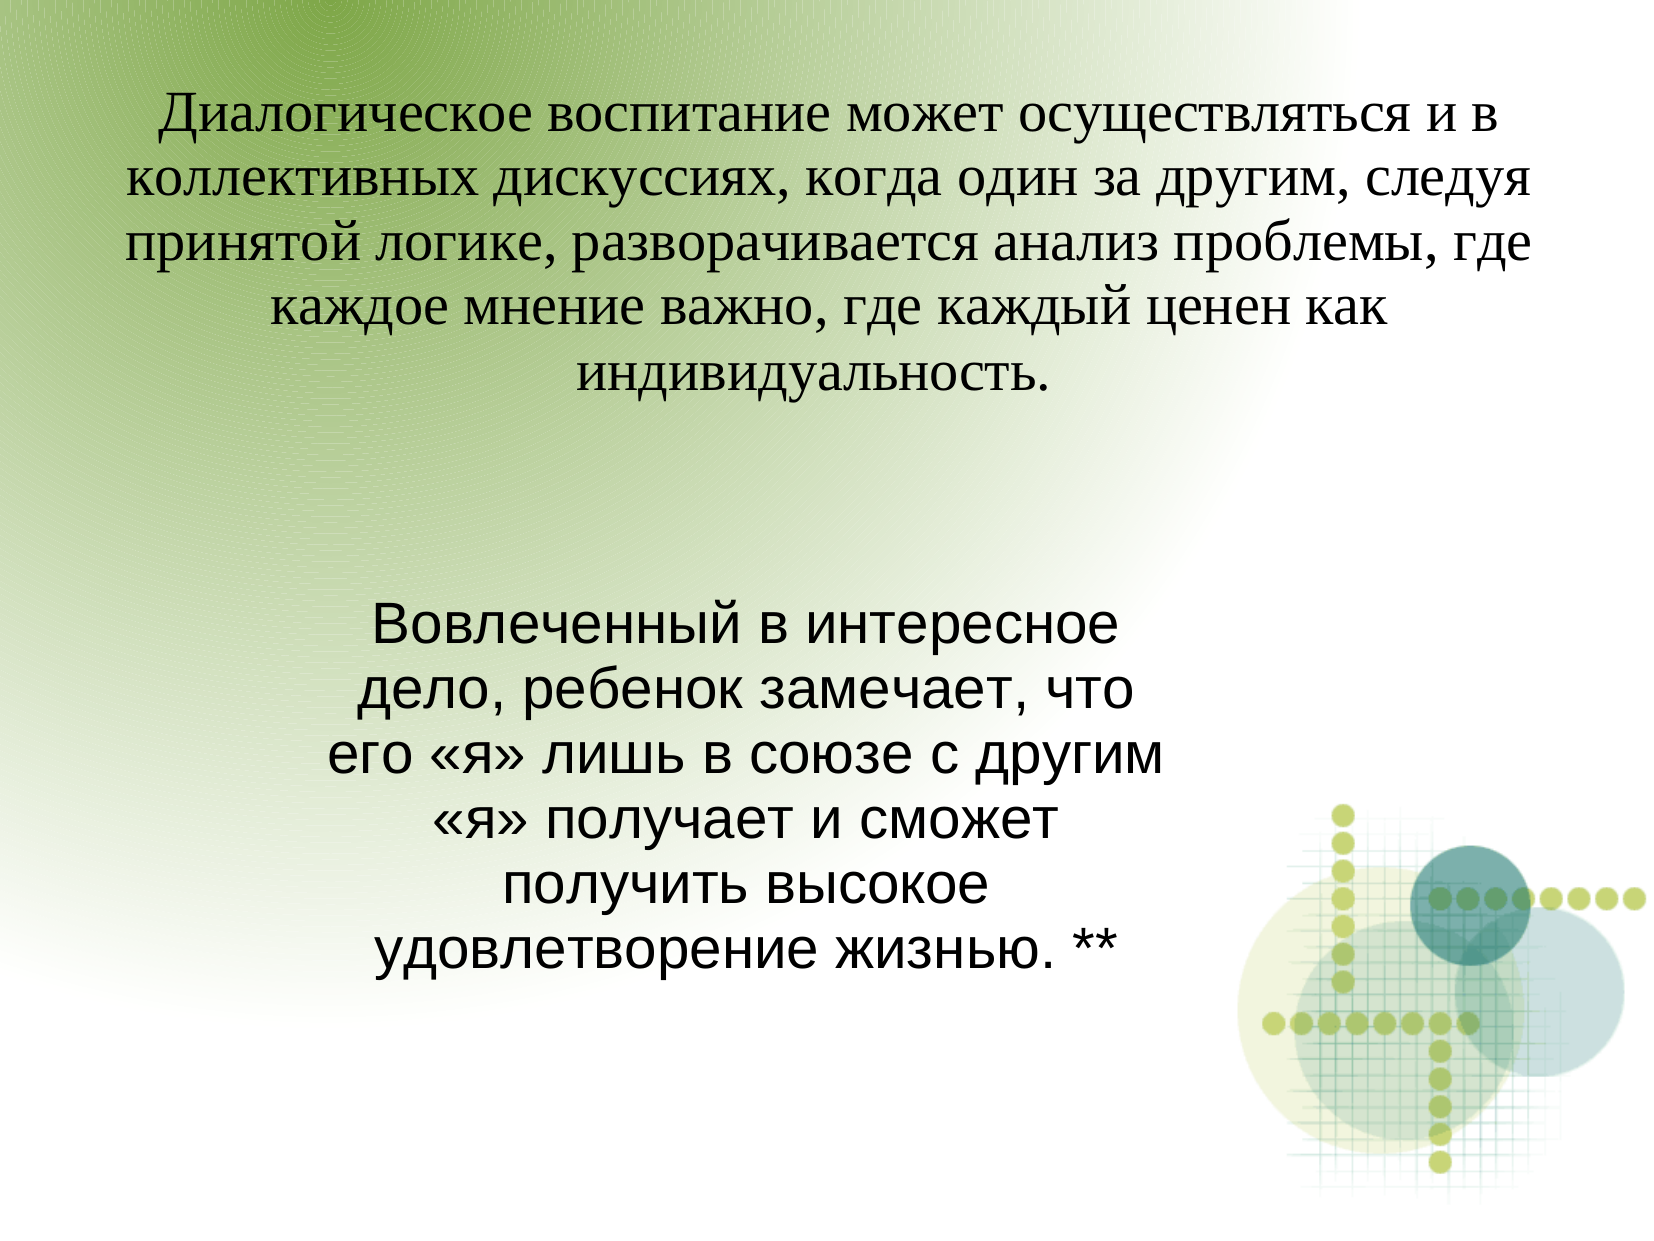

# Диалогическое воспитание может осуществляться и в коллективных дискуссиях, когда один за другим, следуя принятой логике, разворачивается анализ проблемы, где каждое мнение важно, где каждый ценен как индивидуальность.
Вовлеченный в интересное дело, ребенок замечает, что его «я» лишь в союзе c другим «я» получает и сможет получить высокое удовлетворение жизнью. **